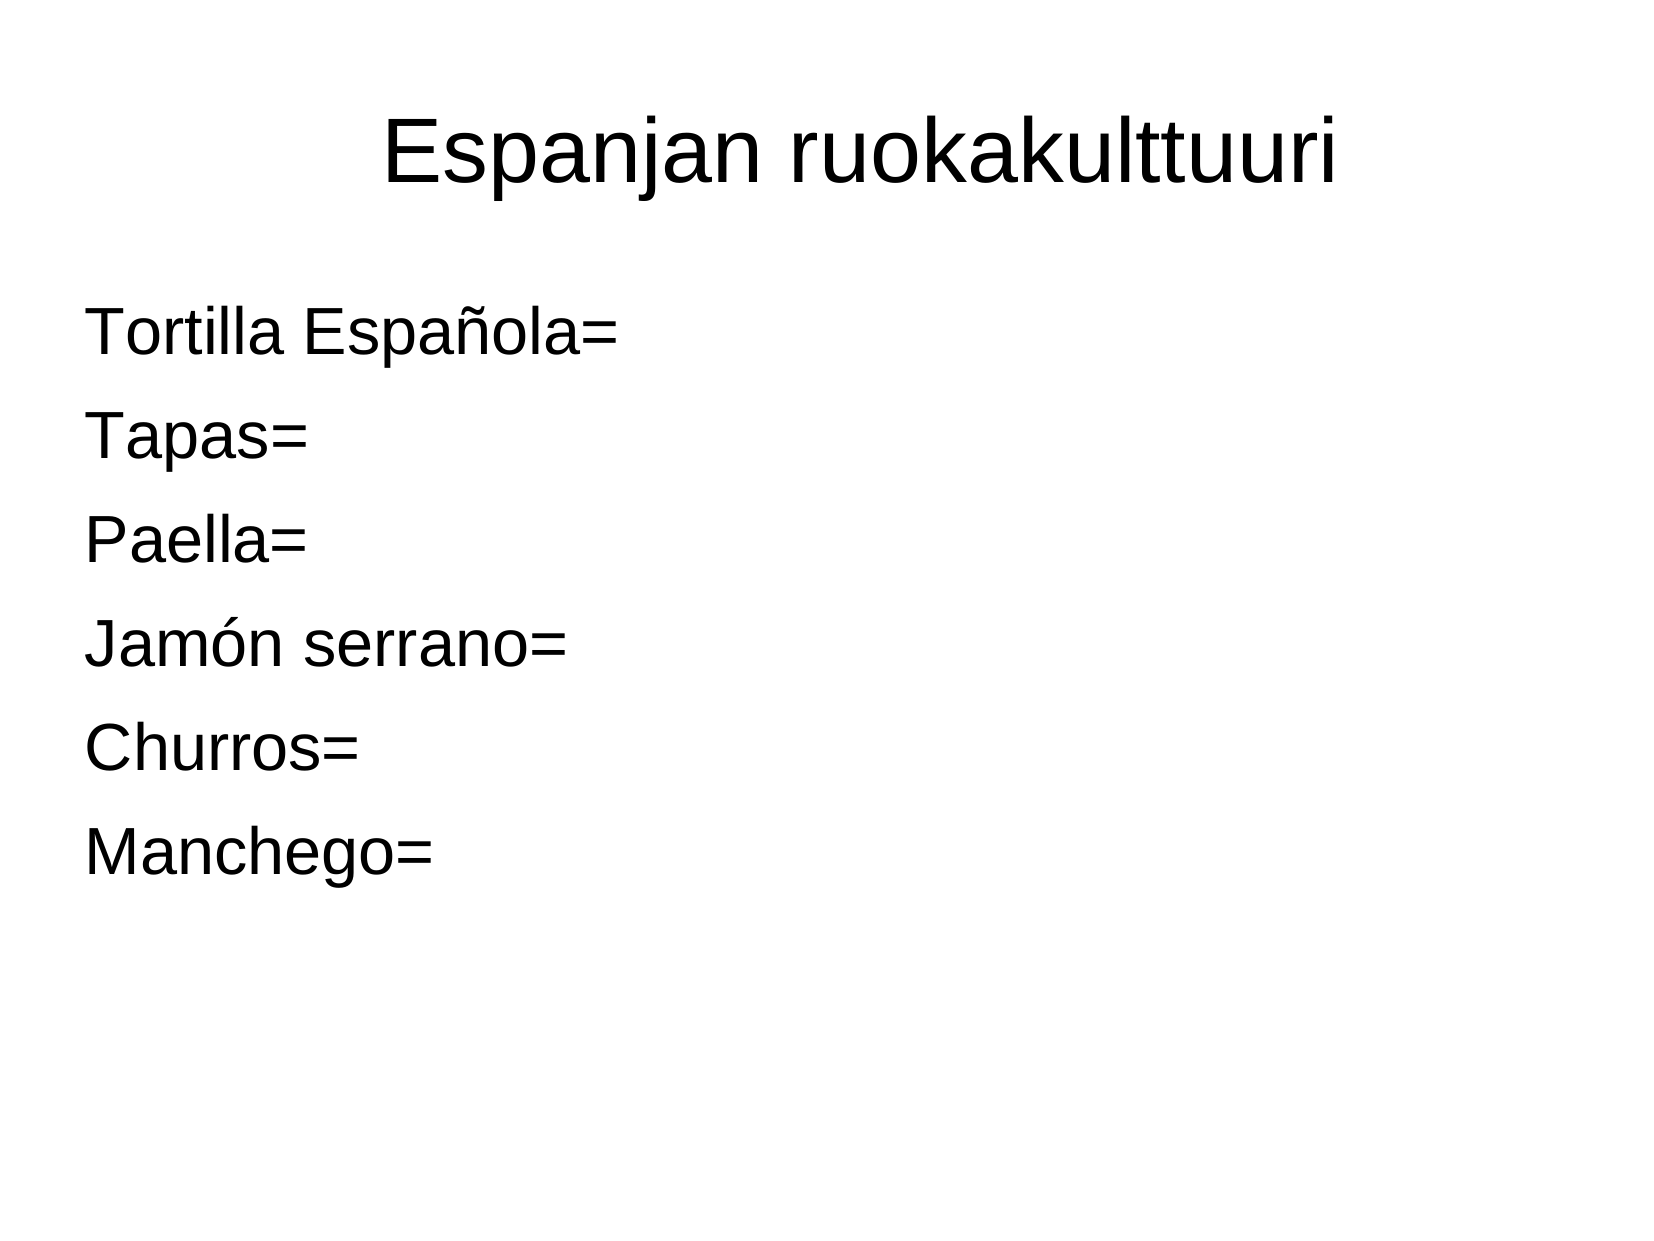

# Espanjan ruokakulttuuri
Tortilla Española=
Tapas=
Paella=
Jamón serrano=
Churros=
Manchego=